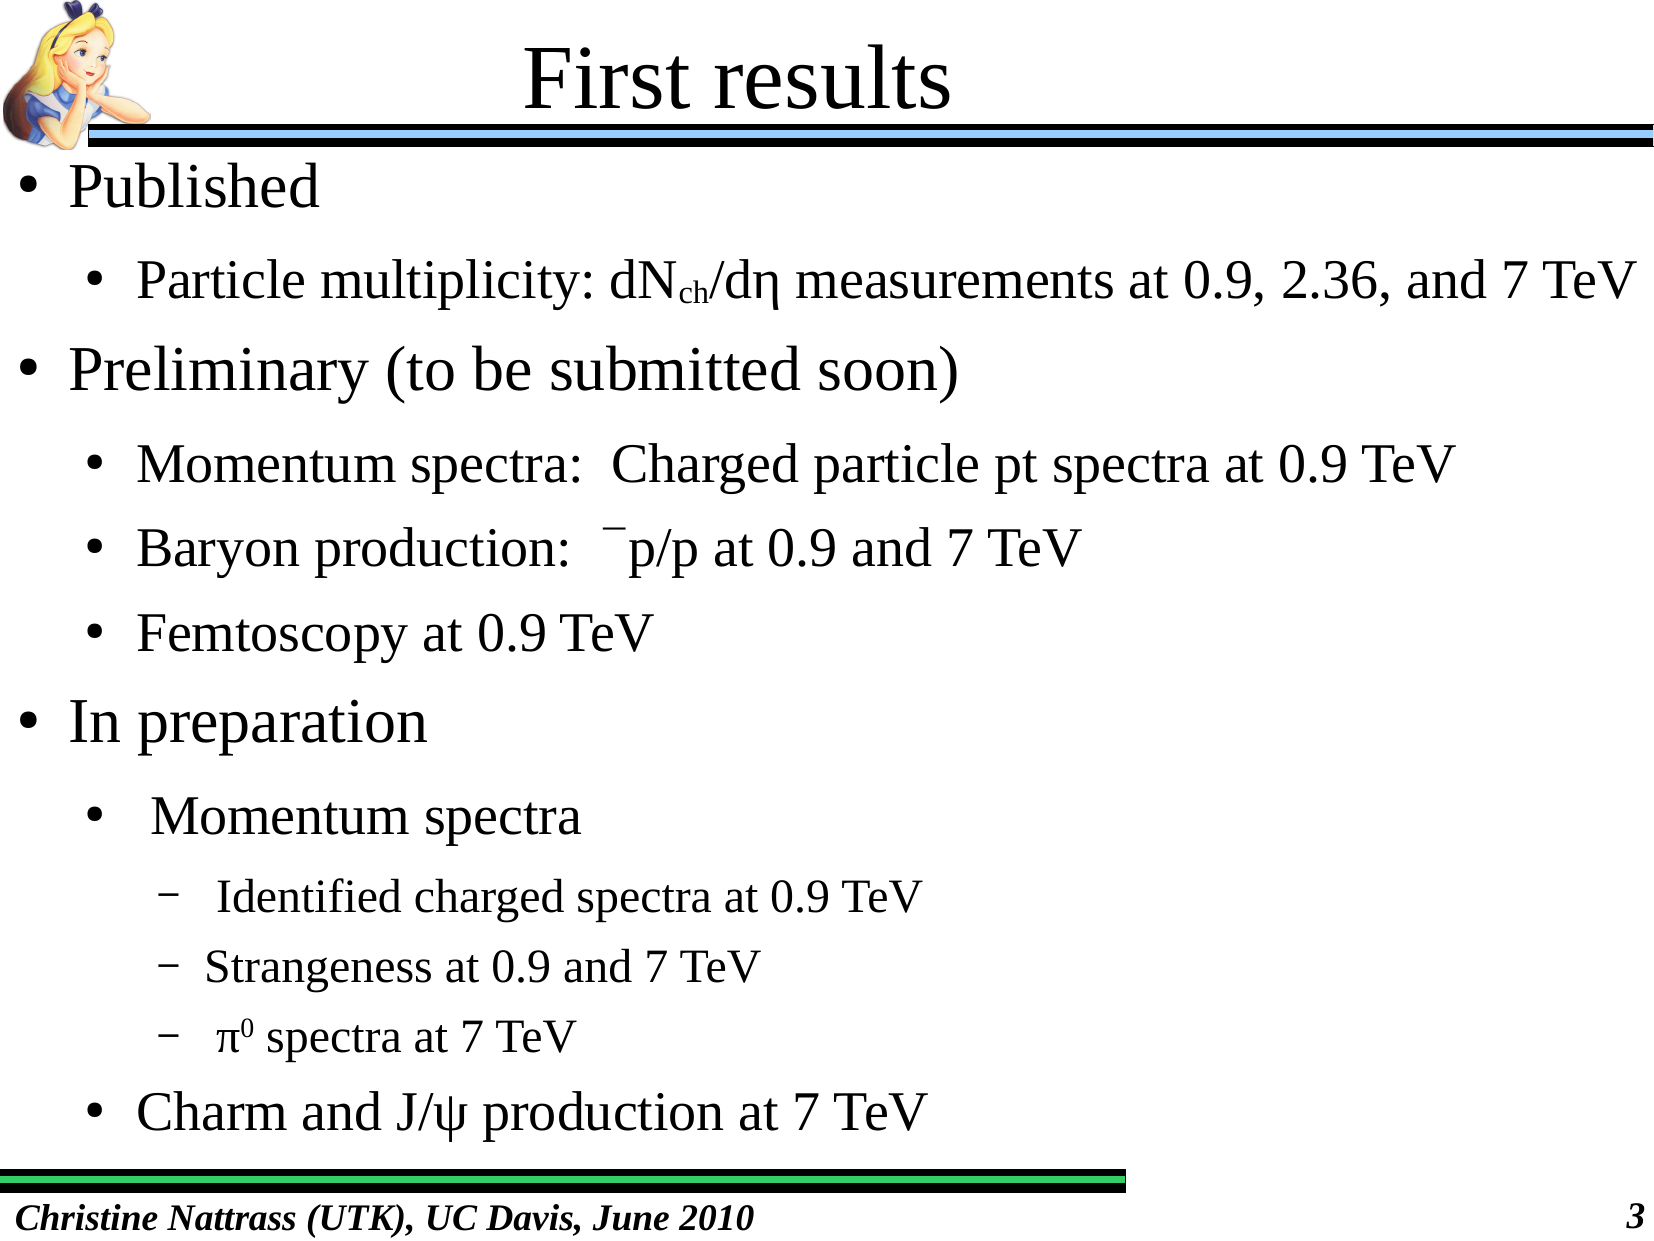

# First results
Published
Particle multiplicity: dNch/dη measurements at 0.9, 2.36, and 7 TeV
Preliminary (to be submitted soon)
Momentum spectra: Charged particle pt spectra at 0.9 TeV
Baryon production: p/p at 0.9 and 7 TeV
Femtoscopy at 0.9 TeV
In preparation
 Momentum spectra
 Identified charged spectra at 0.9 TeV
Strangeness at 0.9 and 7 TeV
 π0 spectra at 7 TeV
Charm and J/ψ production at 7 TeV